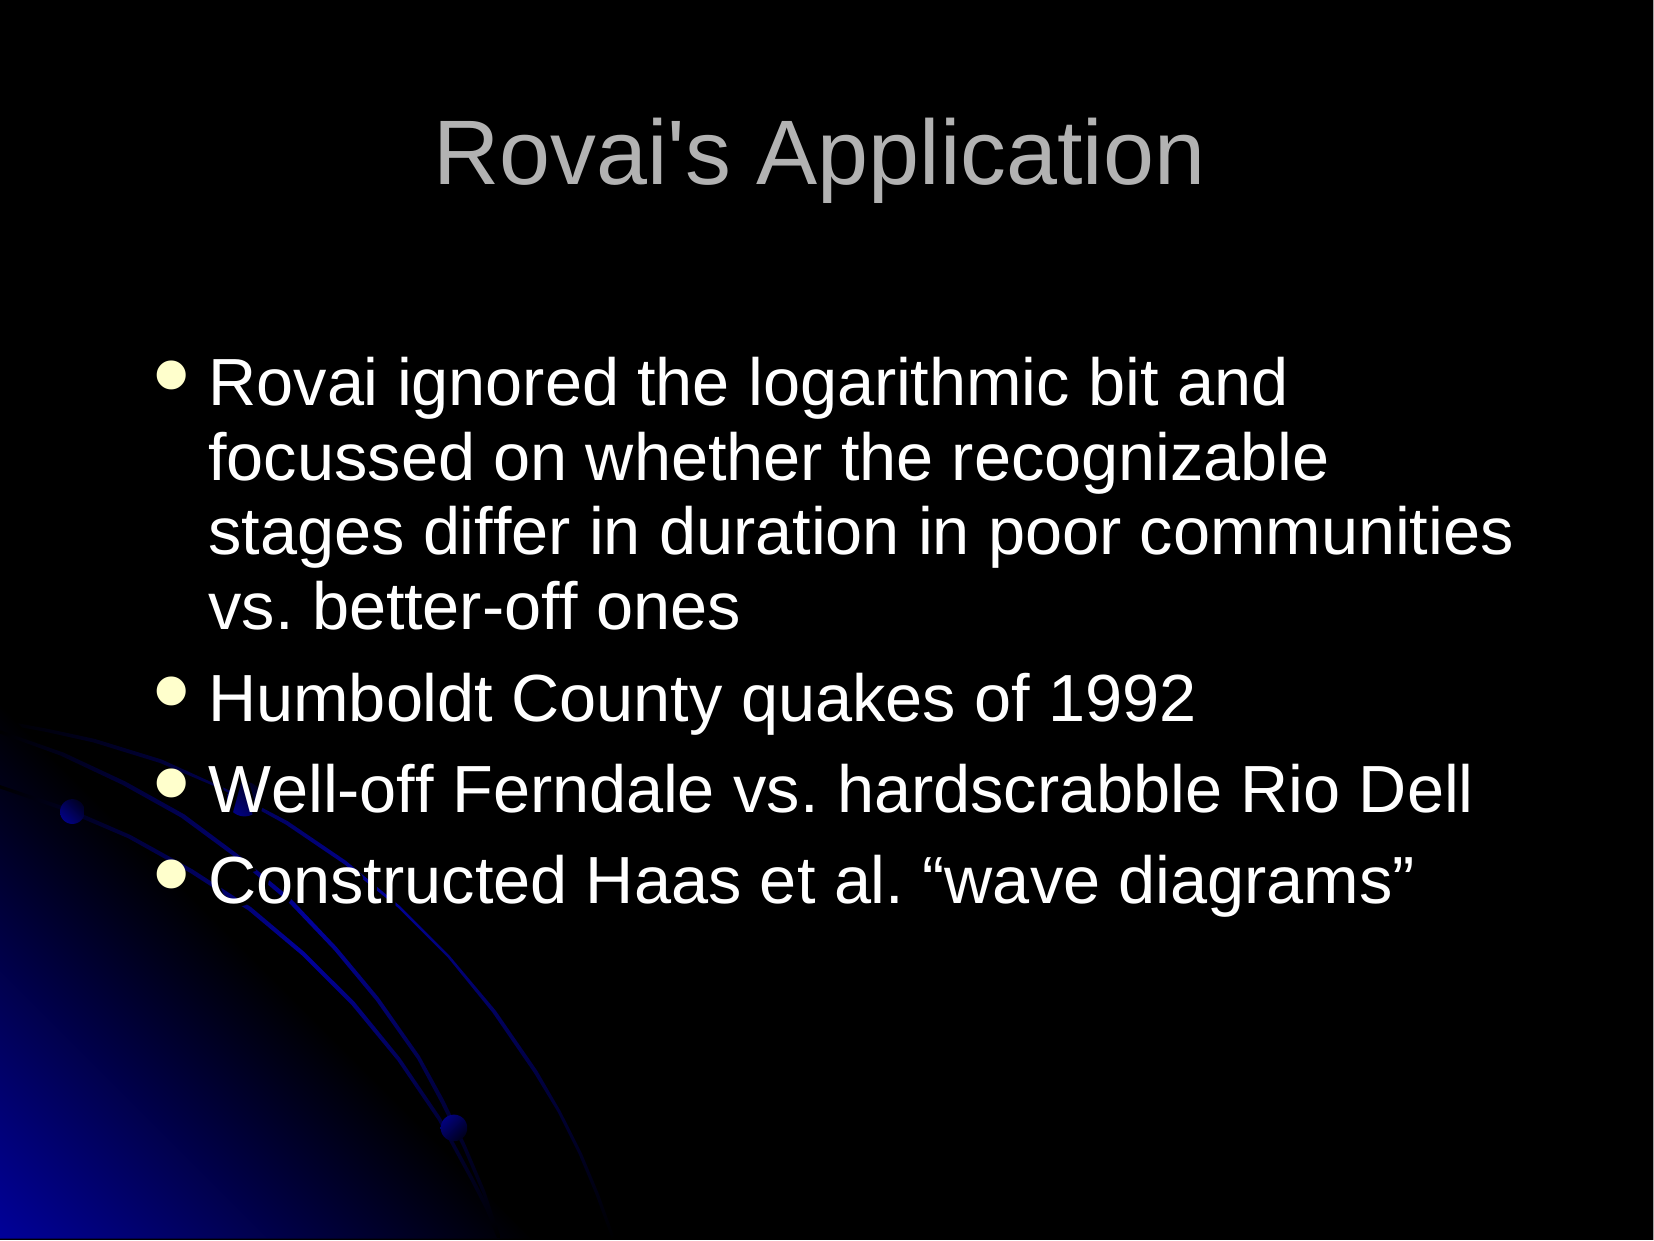

# Rovai's Application
Rovai ignored the logarithmic bit and focussed on whether the recognizable stages differ in duration in poor communities vs. better-off ones
Humboldt County quakes of 1992
Well-off Ferndale vs. hardscrabble Rio Dell
Constructed Haas et al. “wave diagrams”